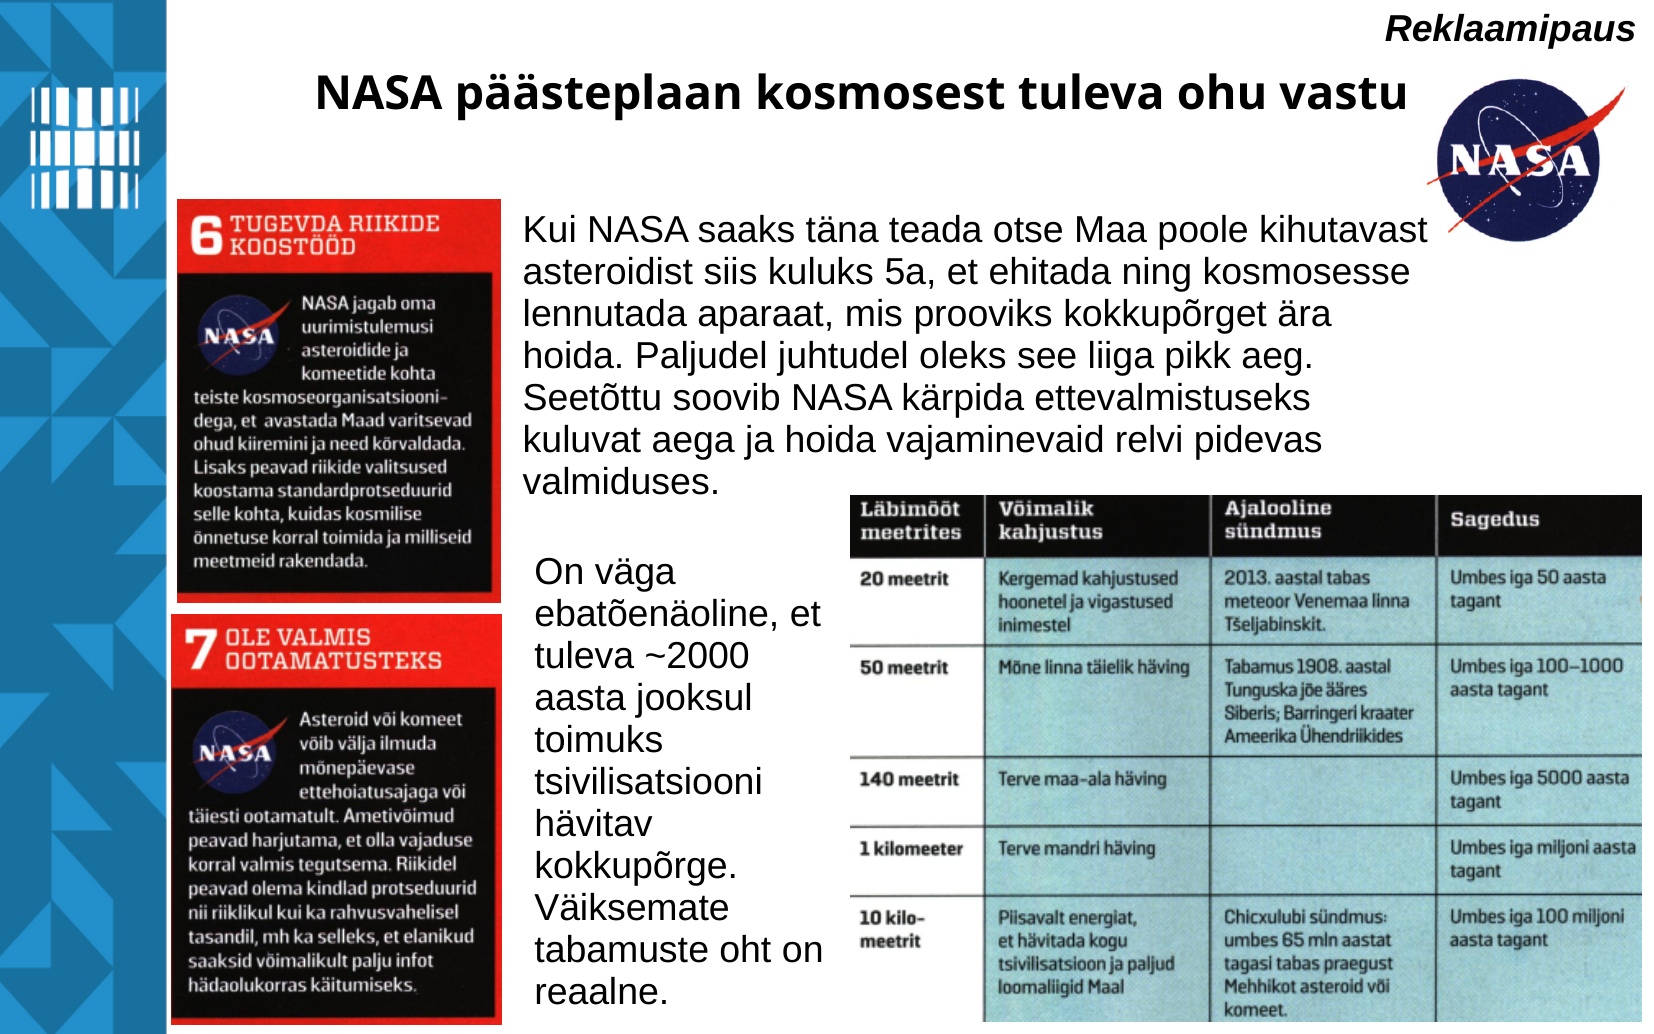

# NASA päästeplaan kosmosest tuleva ohu vastu
Kui NASA saaks täna teada otse Maa poole kihutavast asteroidist siis kuluks 5a, et ehitada ning kosmosesse lennutada aparaat, mis prooviks kokkupõrget ära hoida. Paljudel juhtudel oleks see liiga pikk aeg. Seetõttu soovib NASA kärpida ettevalmistuseks kuluvat aega ja hoida vajaminevaid relvi pidevas valmiduses.
On väga ebatõenäoline, et tuleva ~2000 aasta jooksul toimuks tsivilisatsiooni hävitav kokkupõrge. Väiksemate tabamuste oht on reaalne.